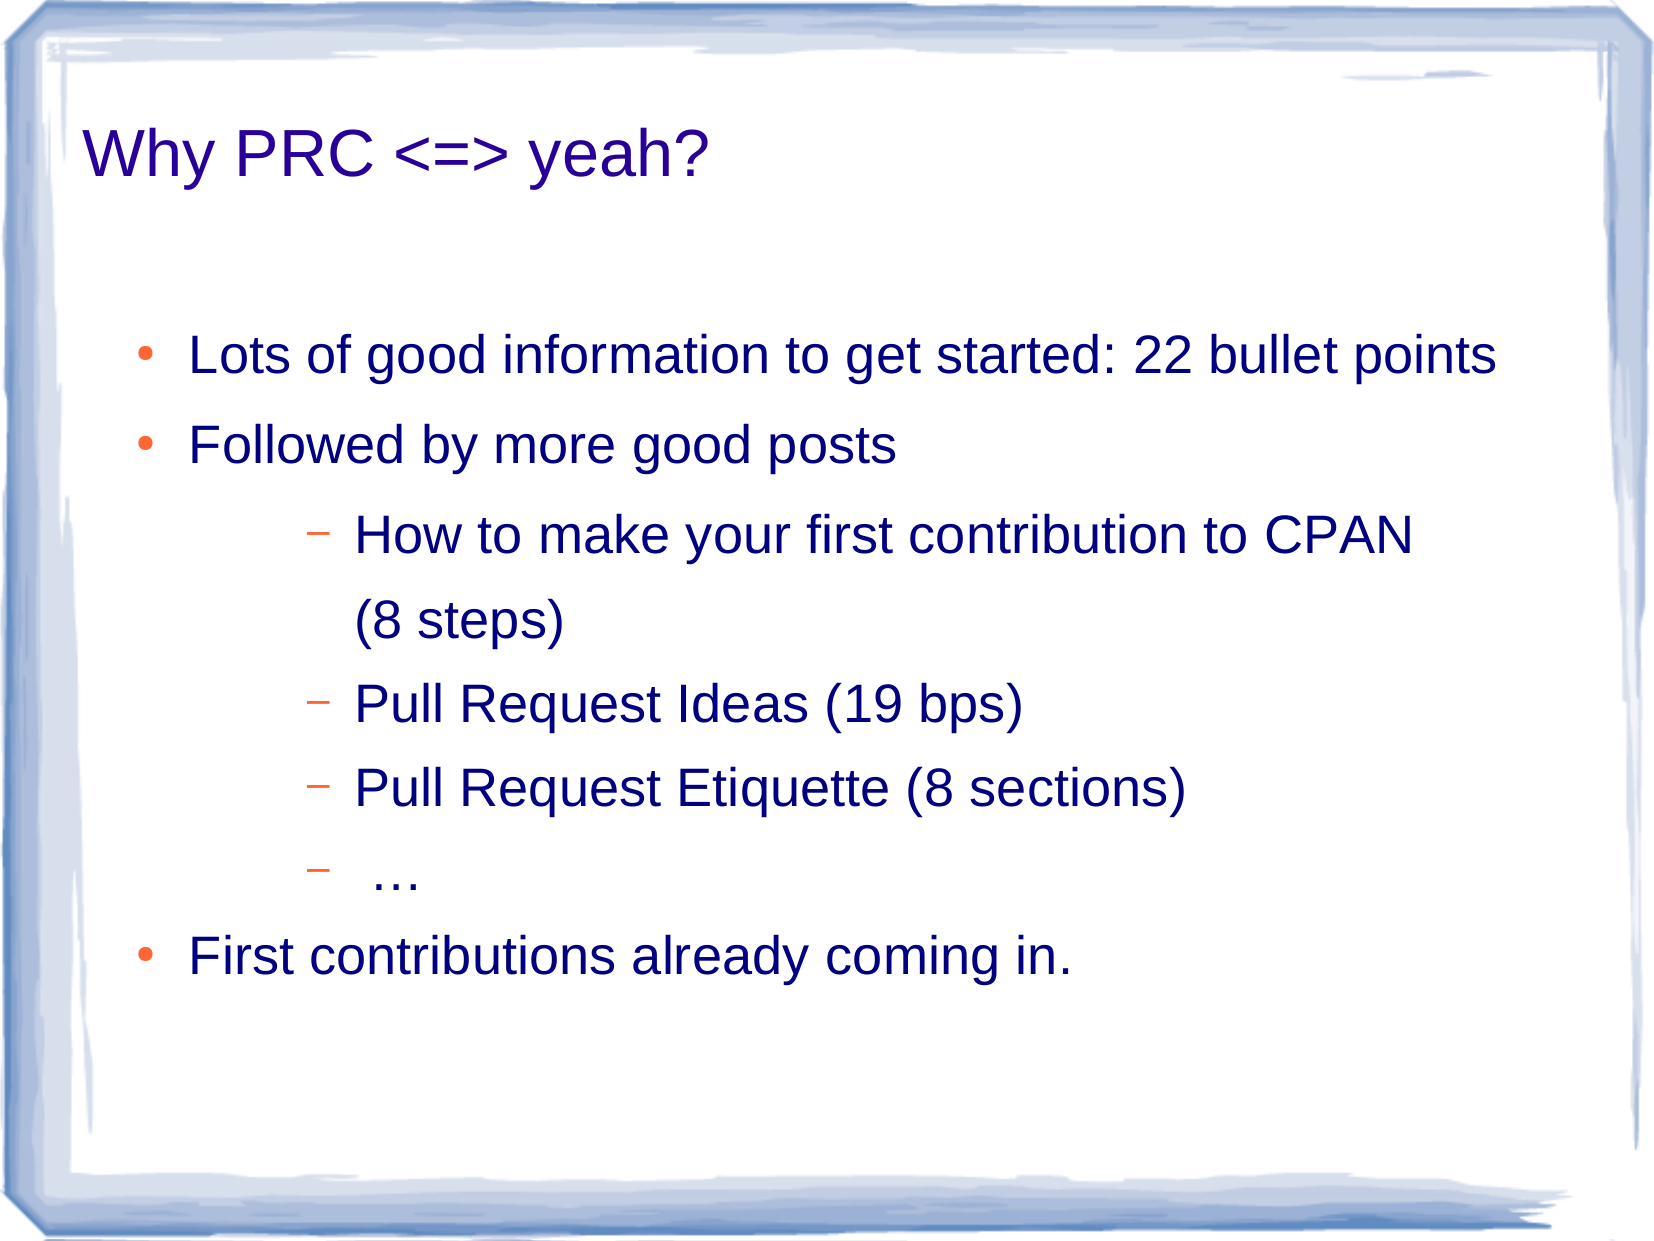

# Why PRC <=> yeah?
Lots of good information to get started: 22 bullet points
Followed by more good posts
How to make your first contribution to CPAN
(8 steps)
Pull Request Ideas (19 bps)
Pull Request Etiquette (8 sections)
 …
First contributions already coming in.